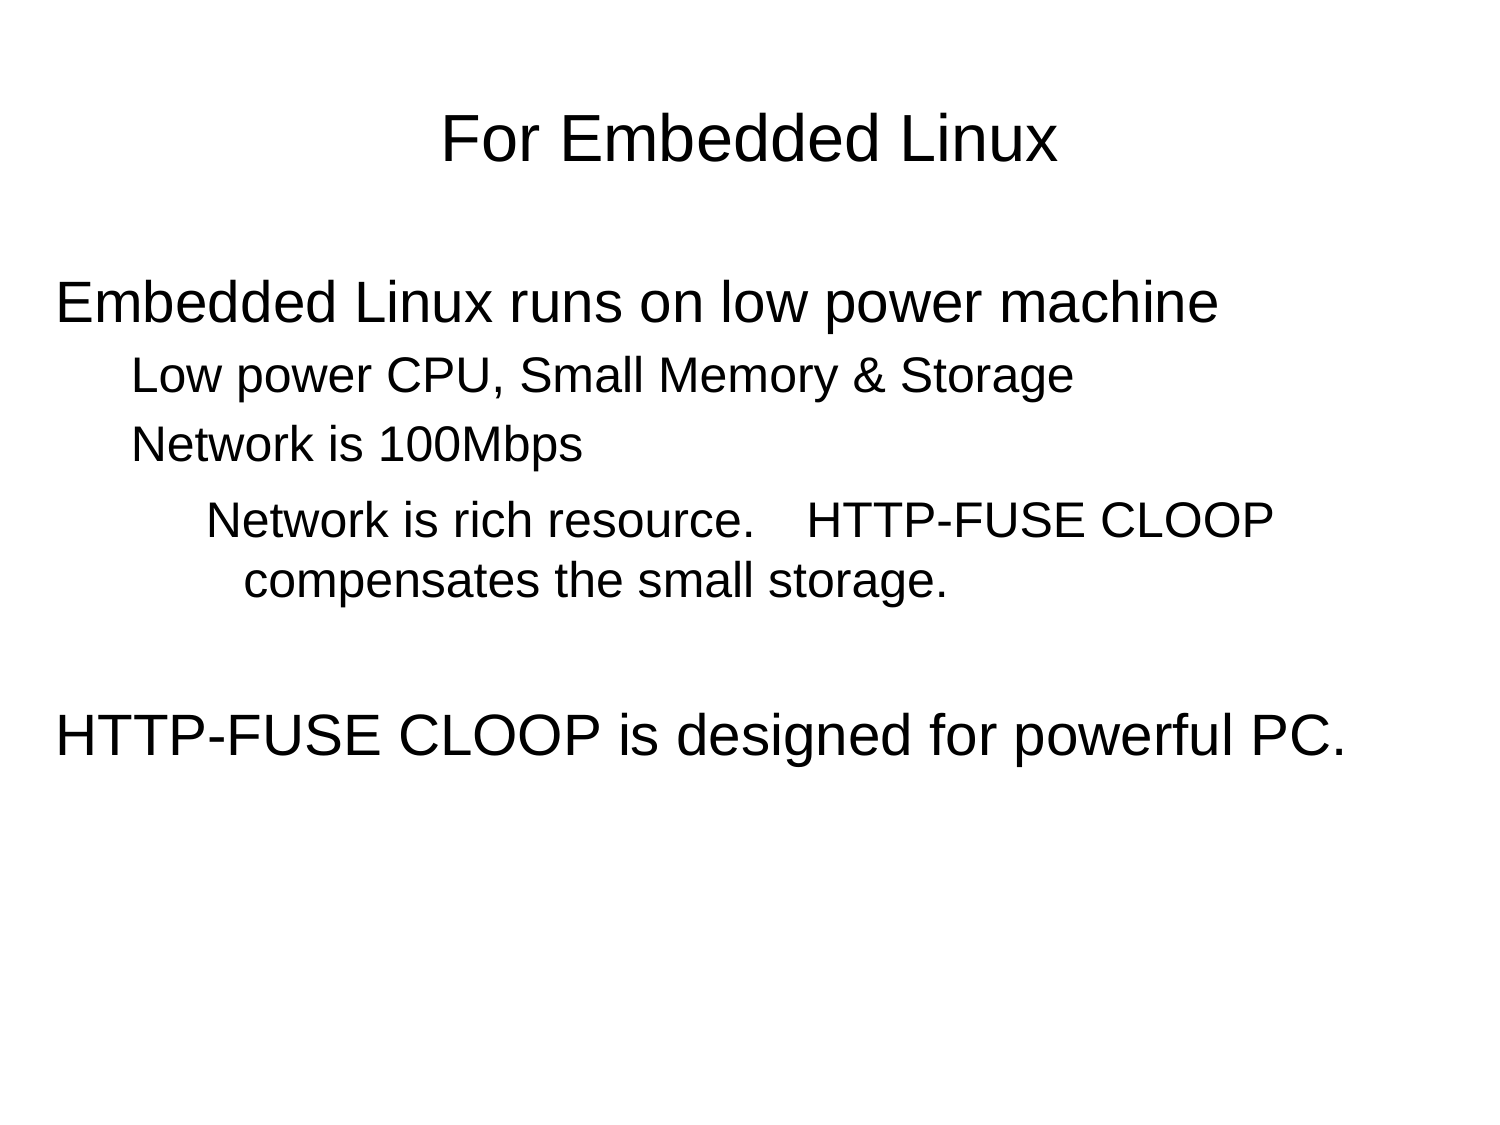

# For Embedded Linux
Embedded Linux runs on low power machine
Low power CPU, Small Memory & Storage
Network is 100Mbps
Network is rich resource.　HTTP-FUSE CLOOP compensates the small storage.
HTTP-FUSE CLOOP is designed for powerful PC.